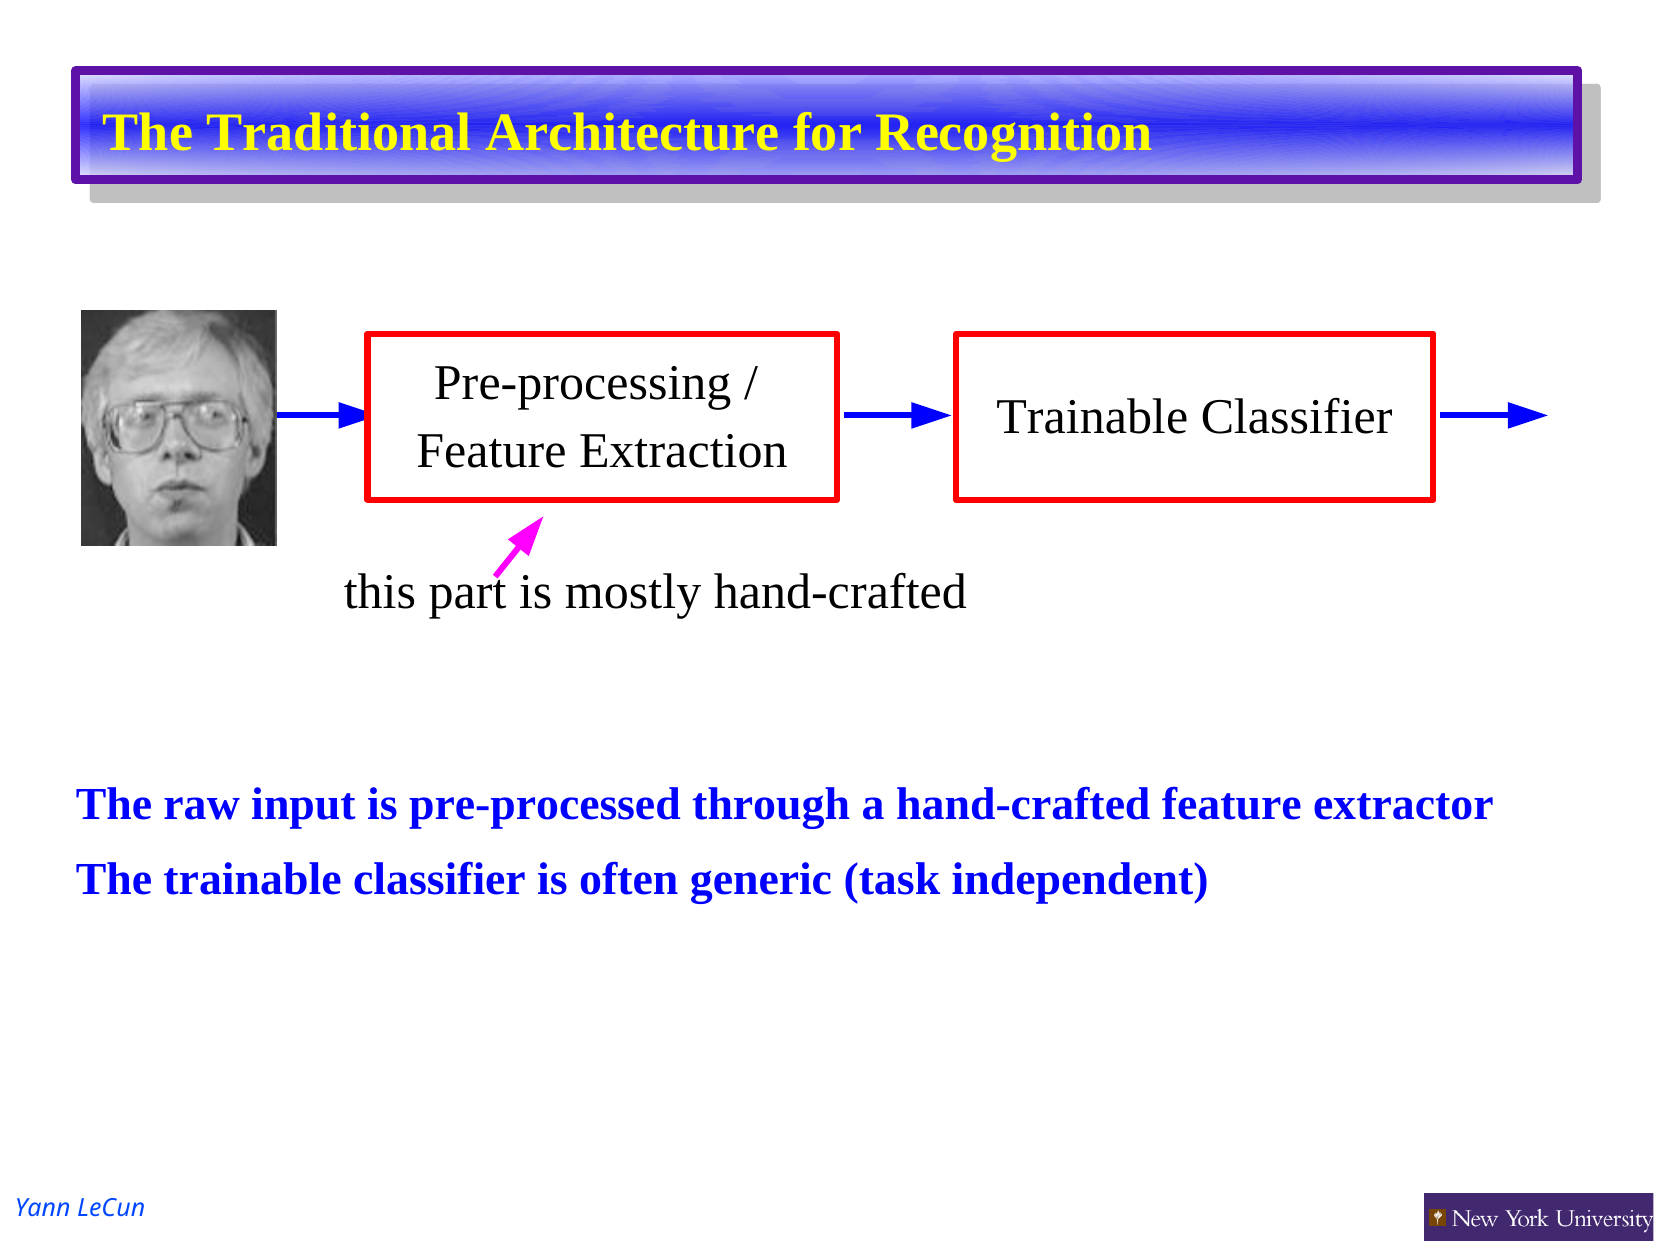

# The Traditional Architecture for Recognition
Pre-processing /
Feature Extraction
Trainable Classifier
this part is mostly hand-crafted
The raw input is pre-processed through a hand-crafted feature extractor
The trainable classifier is often generic (task independent)